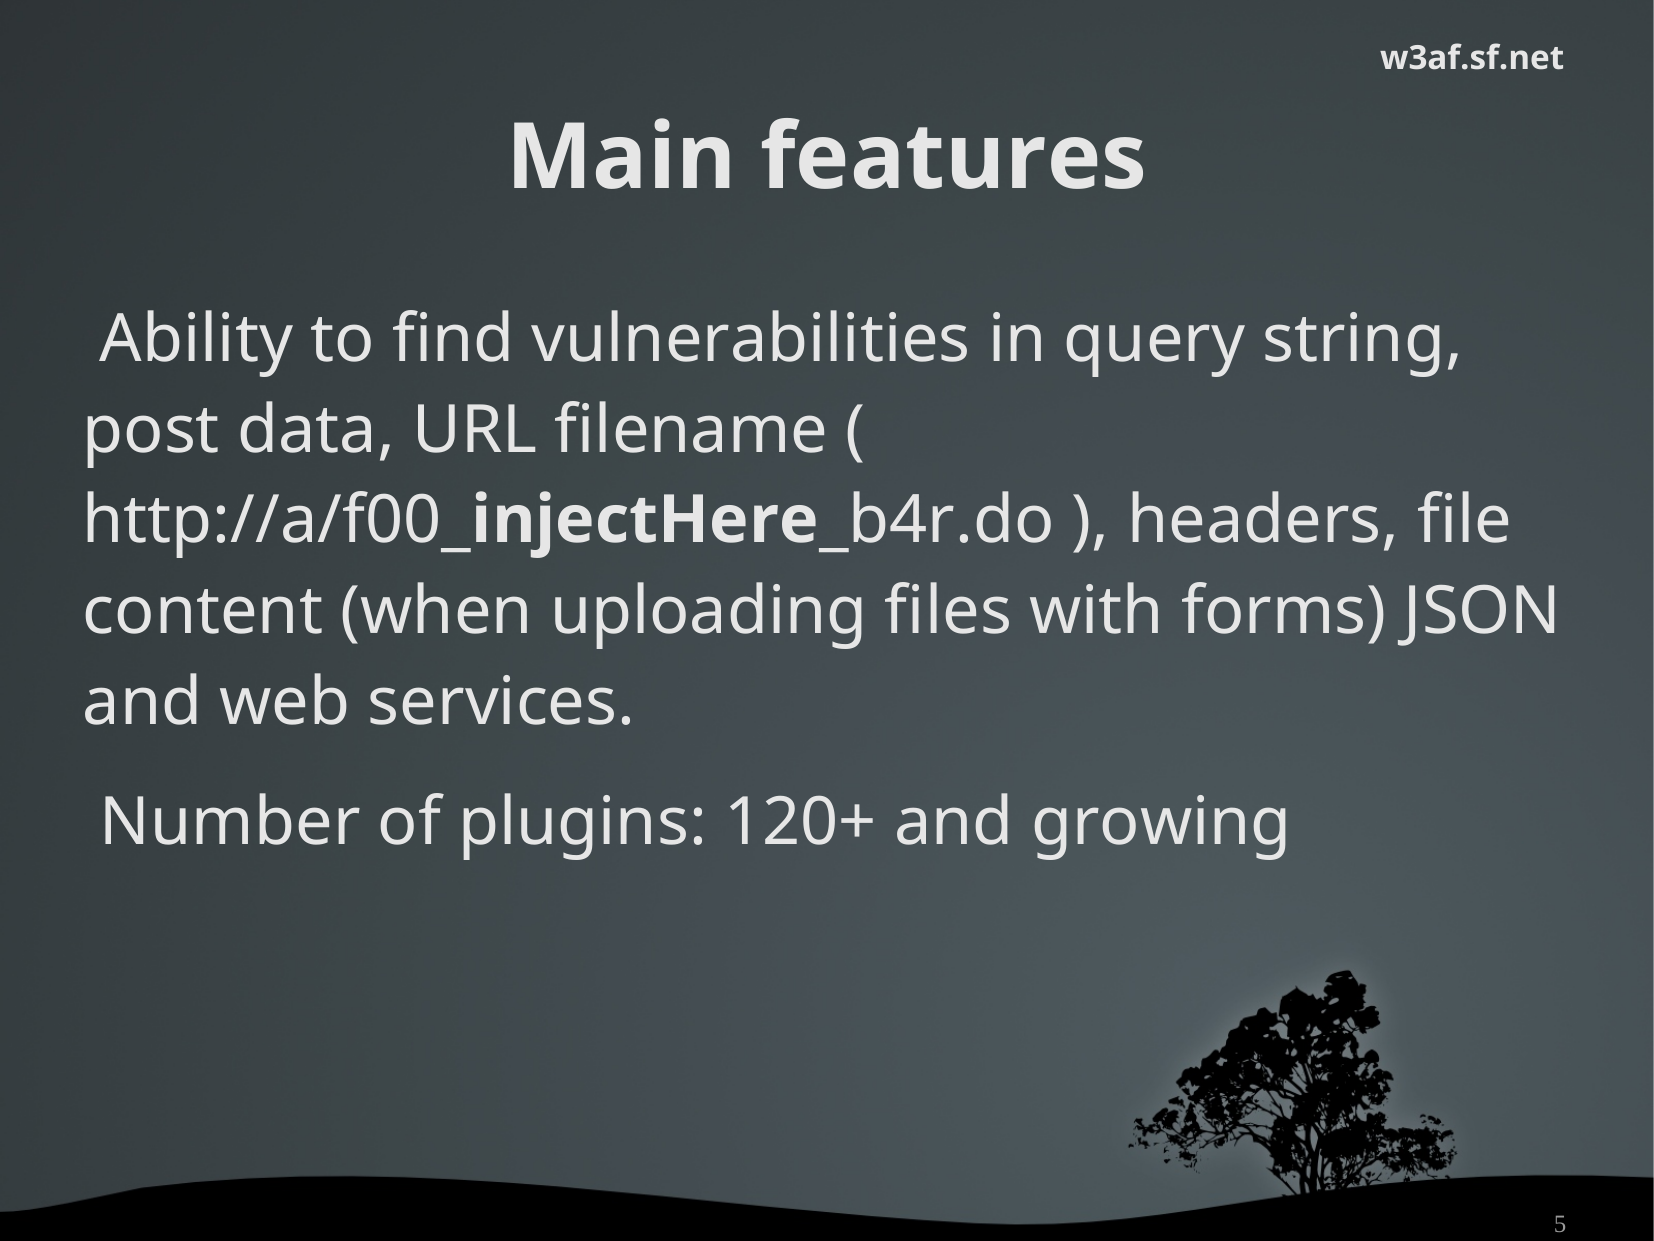

w3af.sf.net
# Main features
 Ability to find vulnerabilities in query string, post data, URL filename ( http://a/f00_injectHere_b4r.do ), headers, file content (when uploading files with forms) JSON and web services.
 Number of plugins: 120+ and growing
5